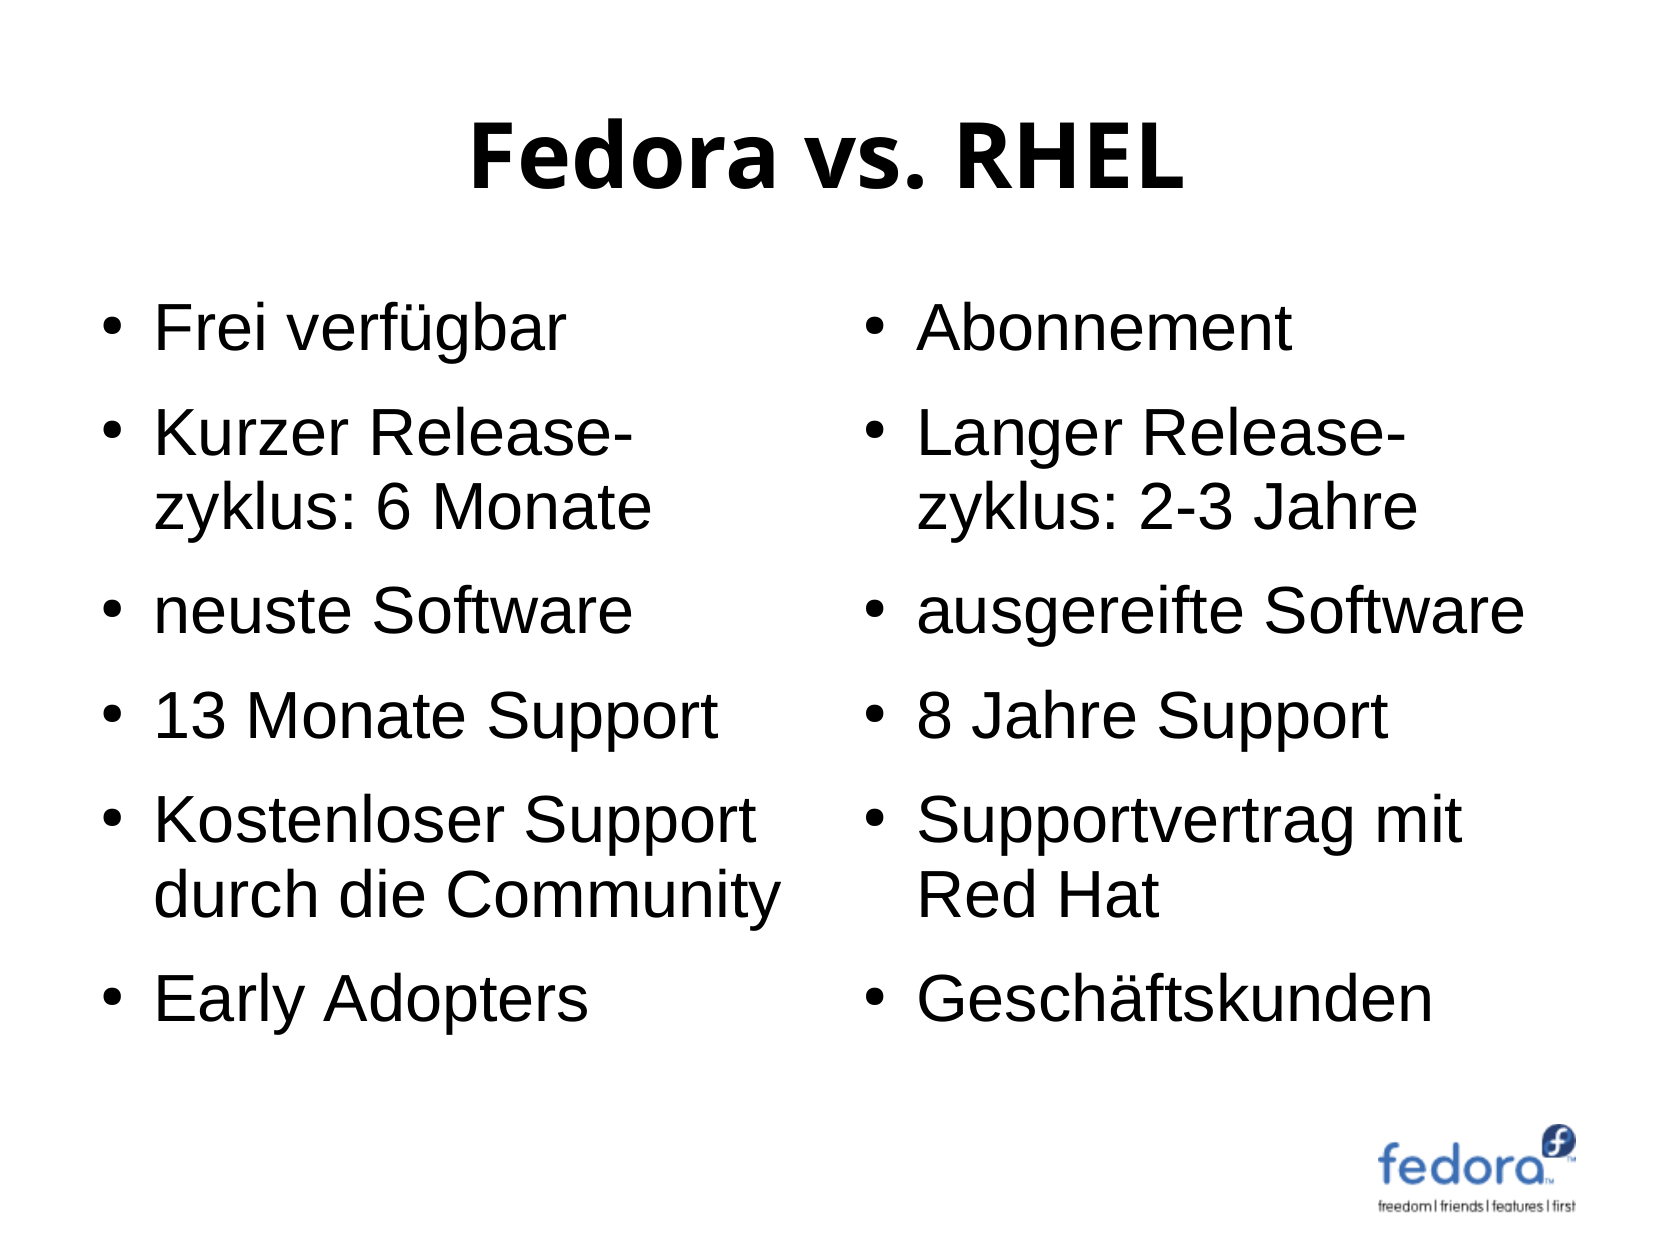

# Fedora vs. RHEL
Frei verfügbar
Kurzer Release-zyklus: 6 Monate
neuste Software
13 Monate Support
Kostenloser Support durch die Community
Early Adopters
Abonnement
Langer Release-zyklus: 2-3 Jahre
ausgereifte Software
8 Jahre Support
Supportvertrag mit Red Hat
Geschäftskunden